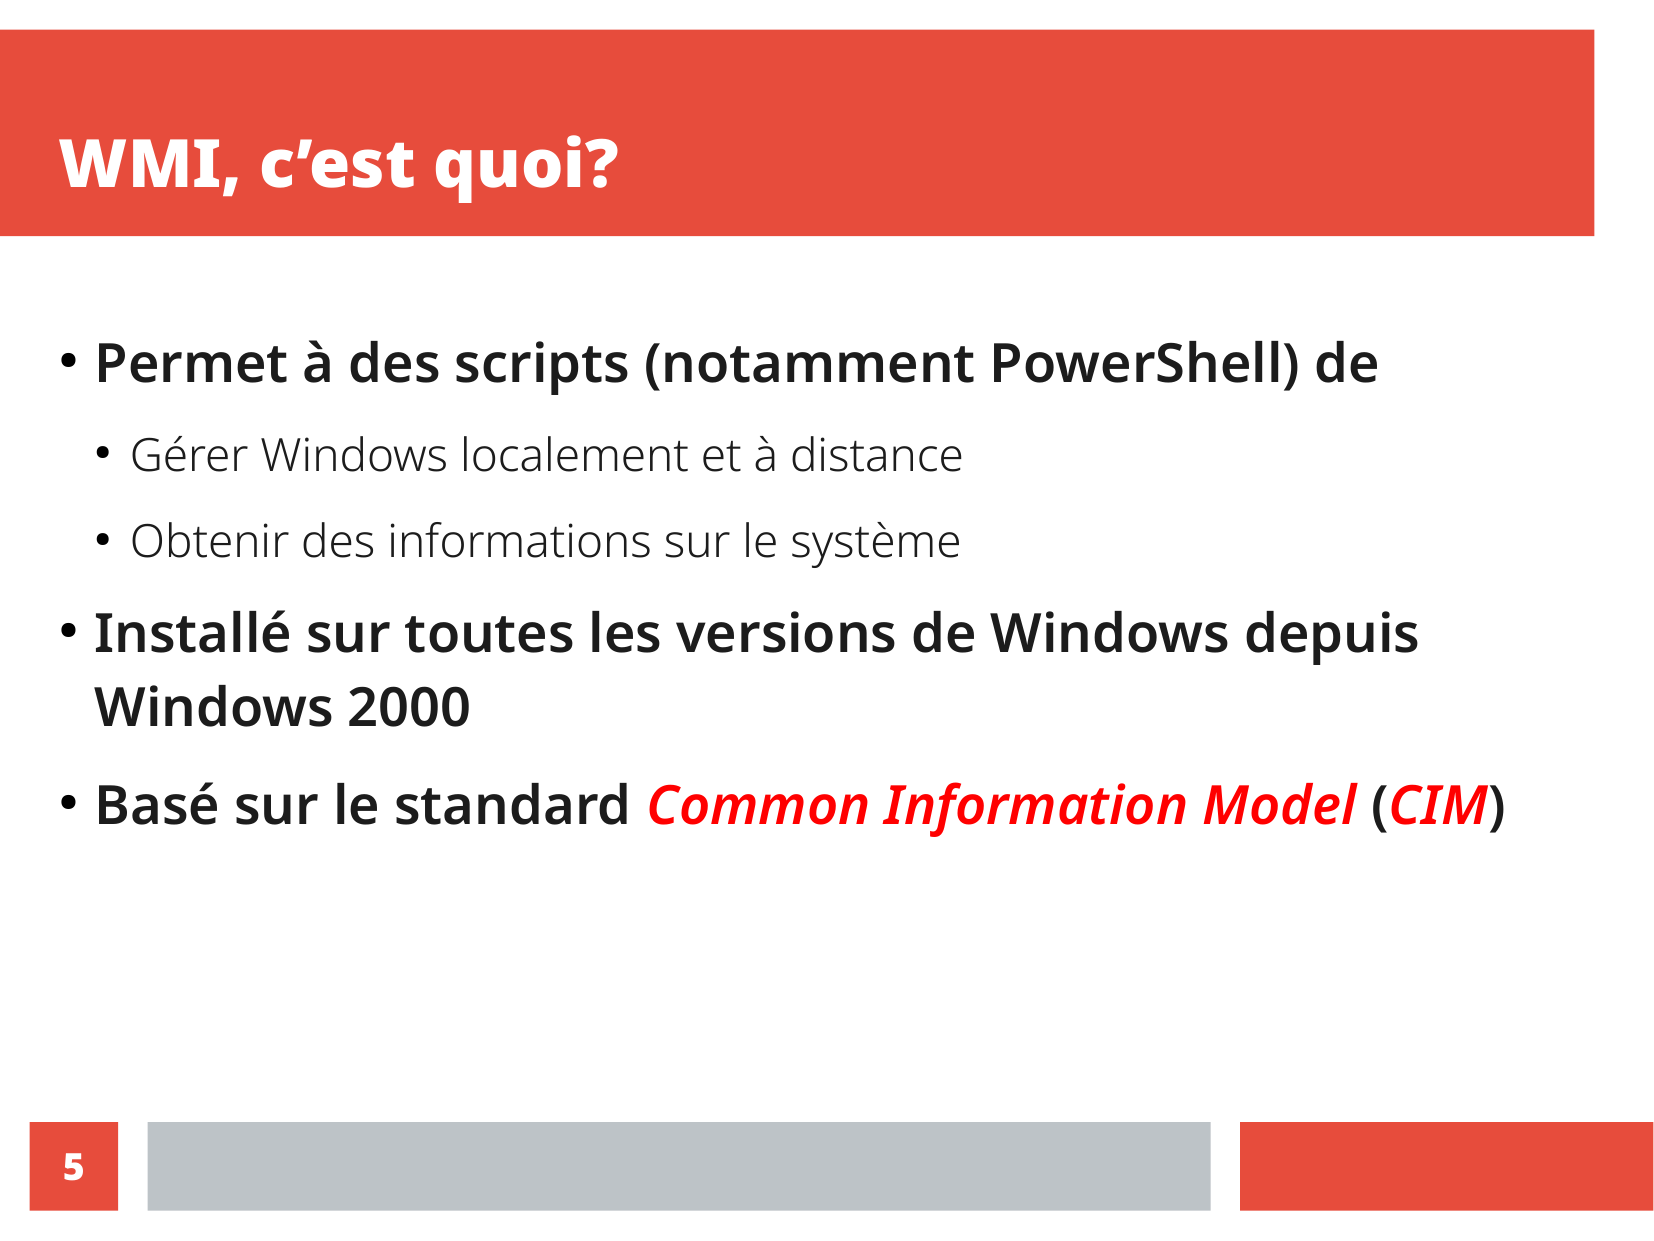

# WMI, c’est quoi?
Permet à des scripts (notamment PowerShell) de
Gérer Windows localement et à distance
Obtenir des informations sur le système
Installé sur toutes les versions de Windows depuis Windows 2000
Basé sur le standard Common Information Model (CIM)
5